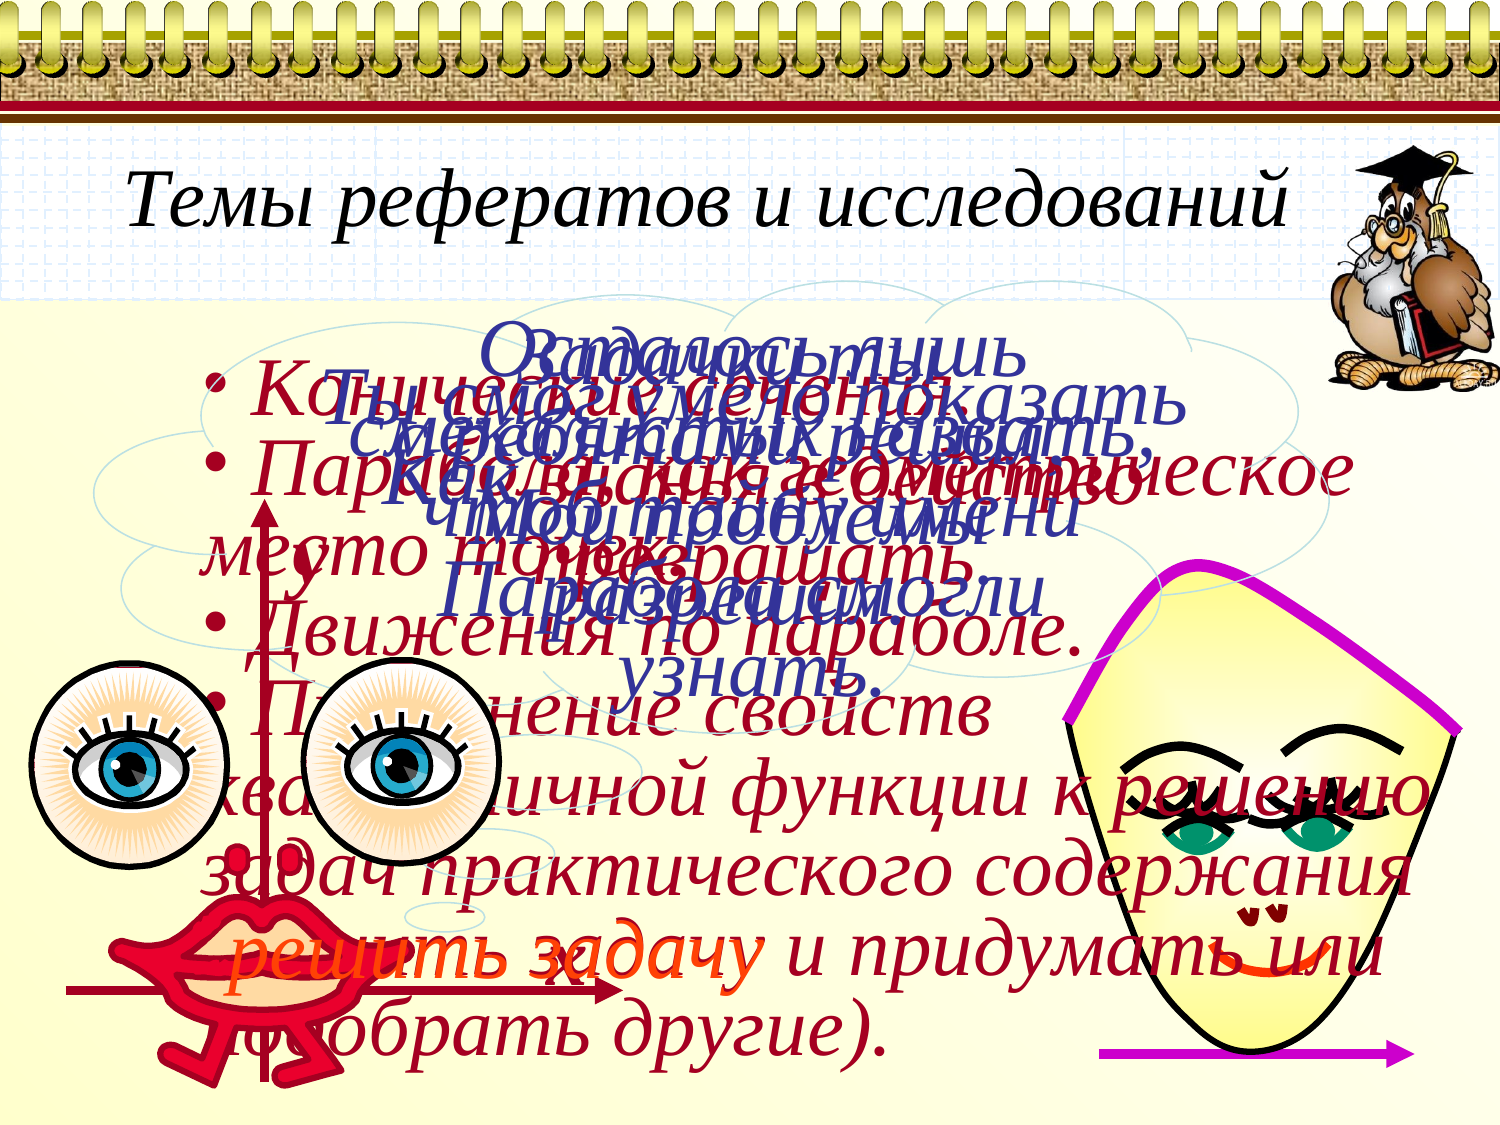

Темы рефератов и исследований
Осталось лишь смекалистых назвать, чтоб тайну имени Парабола смогли
узнать.
Задачки ты
с ребятами решил,
Мои проблемы
разрешил.
 Конические сечения.
 Парабола, как геометрическое место точек.
 Движения по параболе.
 Применение свойств квадратичной функции к решению задач практического содержания (решить задачу и придумать или подобрать другие).
Ты смог умело показать
Как знанья в действо превращать.
y
x
решить задачу